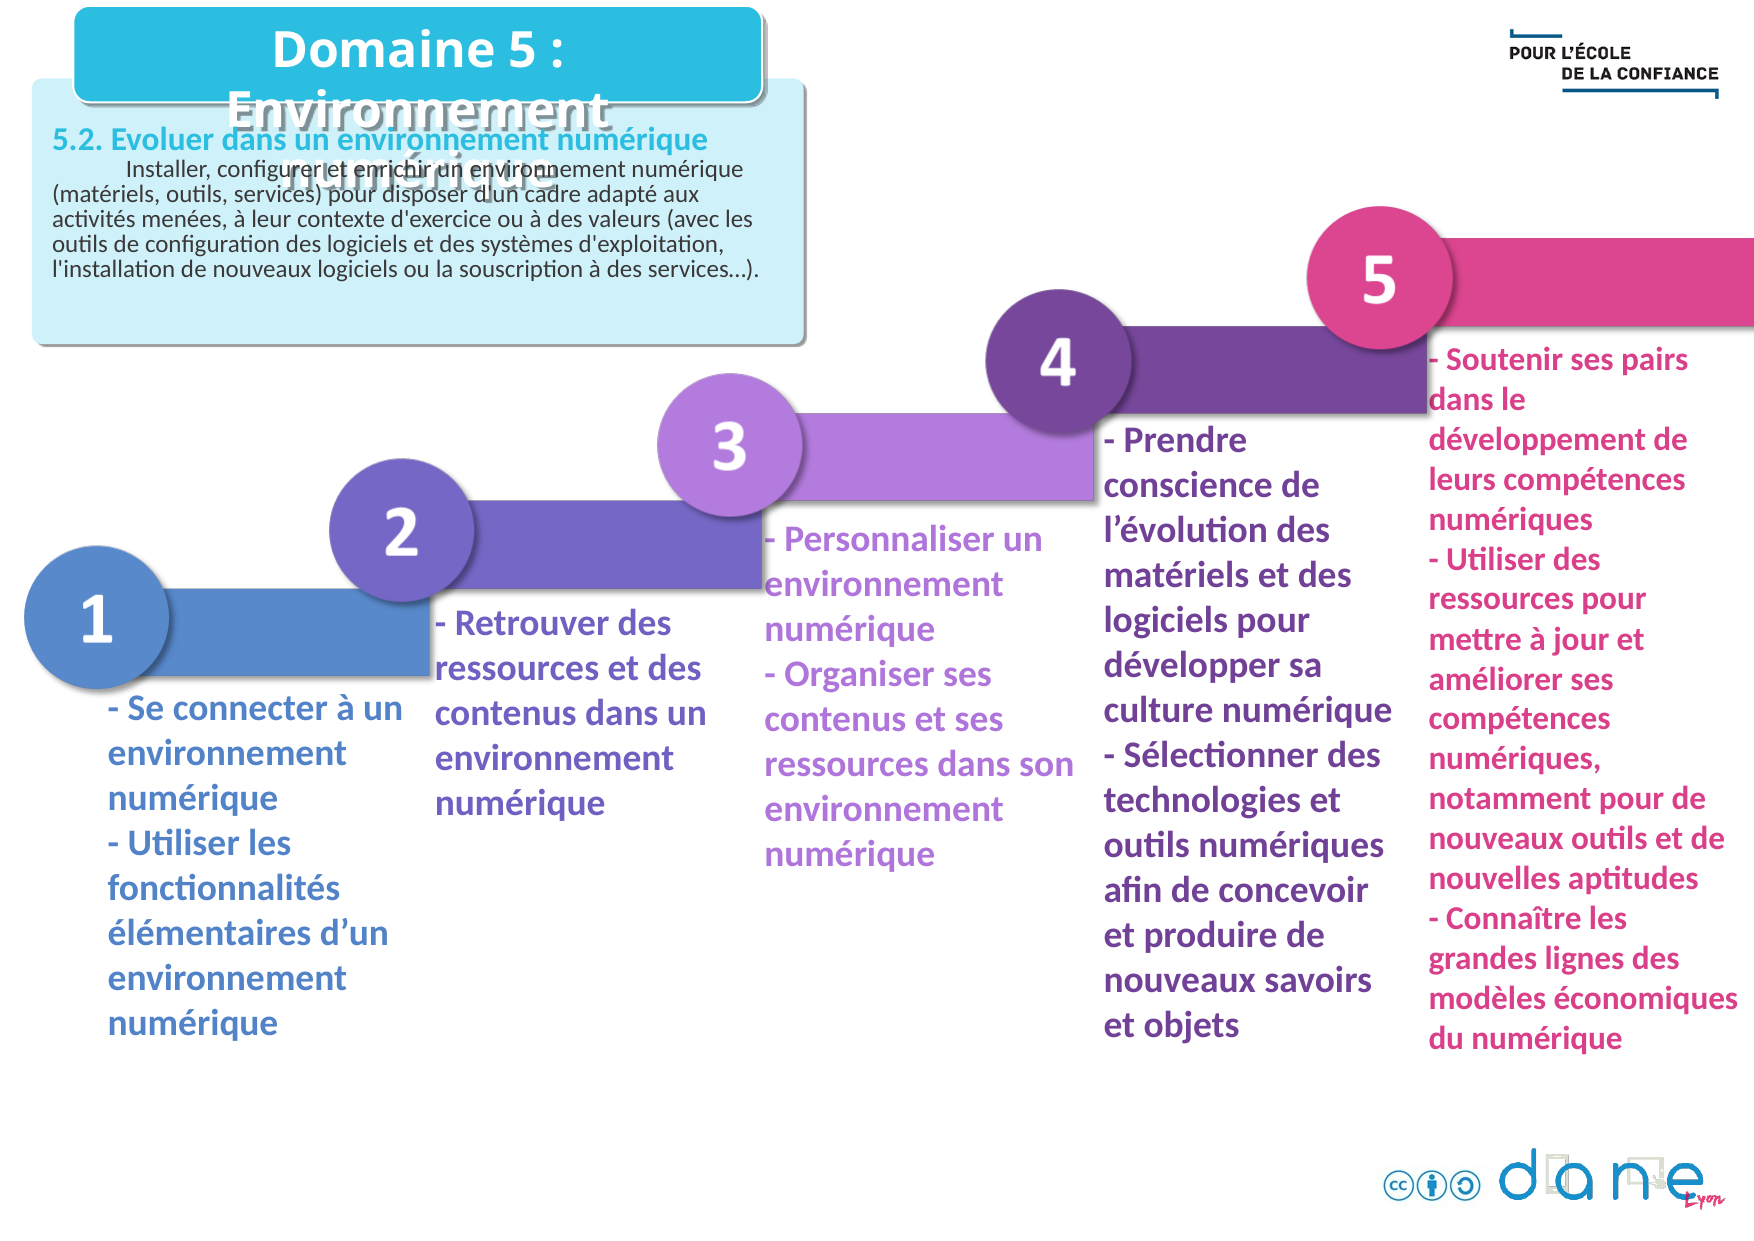

Domaine 5 : Environnement numérique
5.2. Evoluer dans un environnement numérique
	Installer, configurer et enrichir un environnement numérique (matériels, outils, services) pour disposer d'un cadre adapté aux activités menées, à leur contexte d'exercice ou à des valeurs (avec les outils de configuration des logiciels et des systèmes d'exploitation, l'installation de nouveaux logiciels ou la souscription à des services…).
- Soutenir ses pairs dans le développement de leurs compétences numériques
- Utiliser des ressources pour mettre à jour et améliorer ses compétences numériques, notamment pour de nouveaux outils et de nouvelles aptitudes
- Connaître les grandes lignes des modèles économiques du numérique
- Prendre conscience de l’évolution des matériels et des logiciels pour développer sa culture numérique
- Sélectionner des technologies et outils numériques afin de concevoir et produire de nouveaux savoirs et objets
- Personnaliser un environnement numérique
- Organiser ses contenus et ses ressources dans son environnement numérique
- Retrouver des ressources et des contenus dans un environnement numérique
- Se connecter à un environnement numérique
- Utiliser les fonctionnalités élémentaires d’un environnement numérique